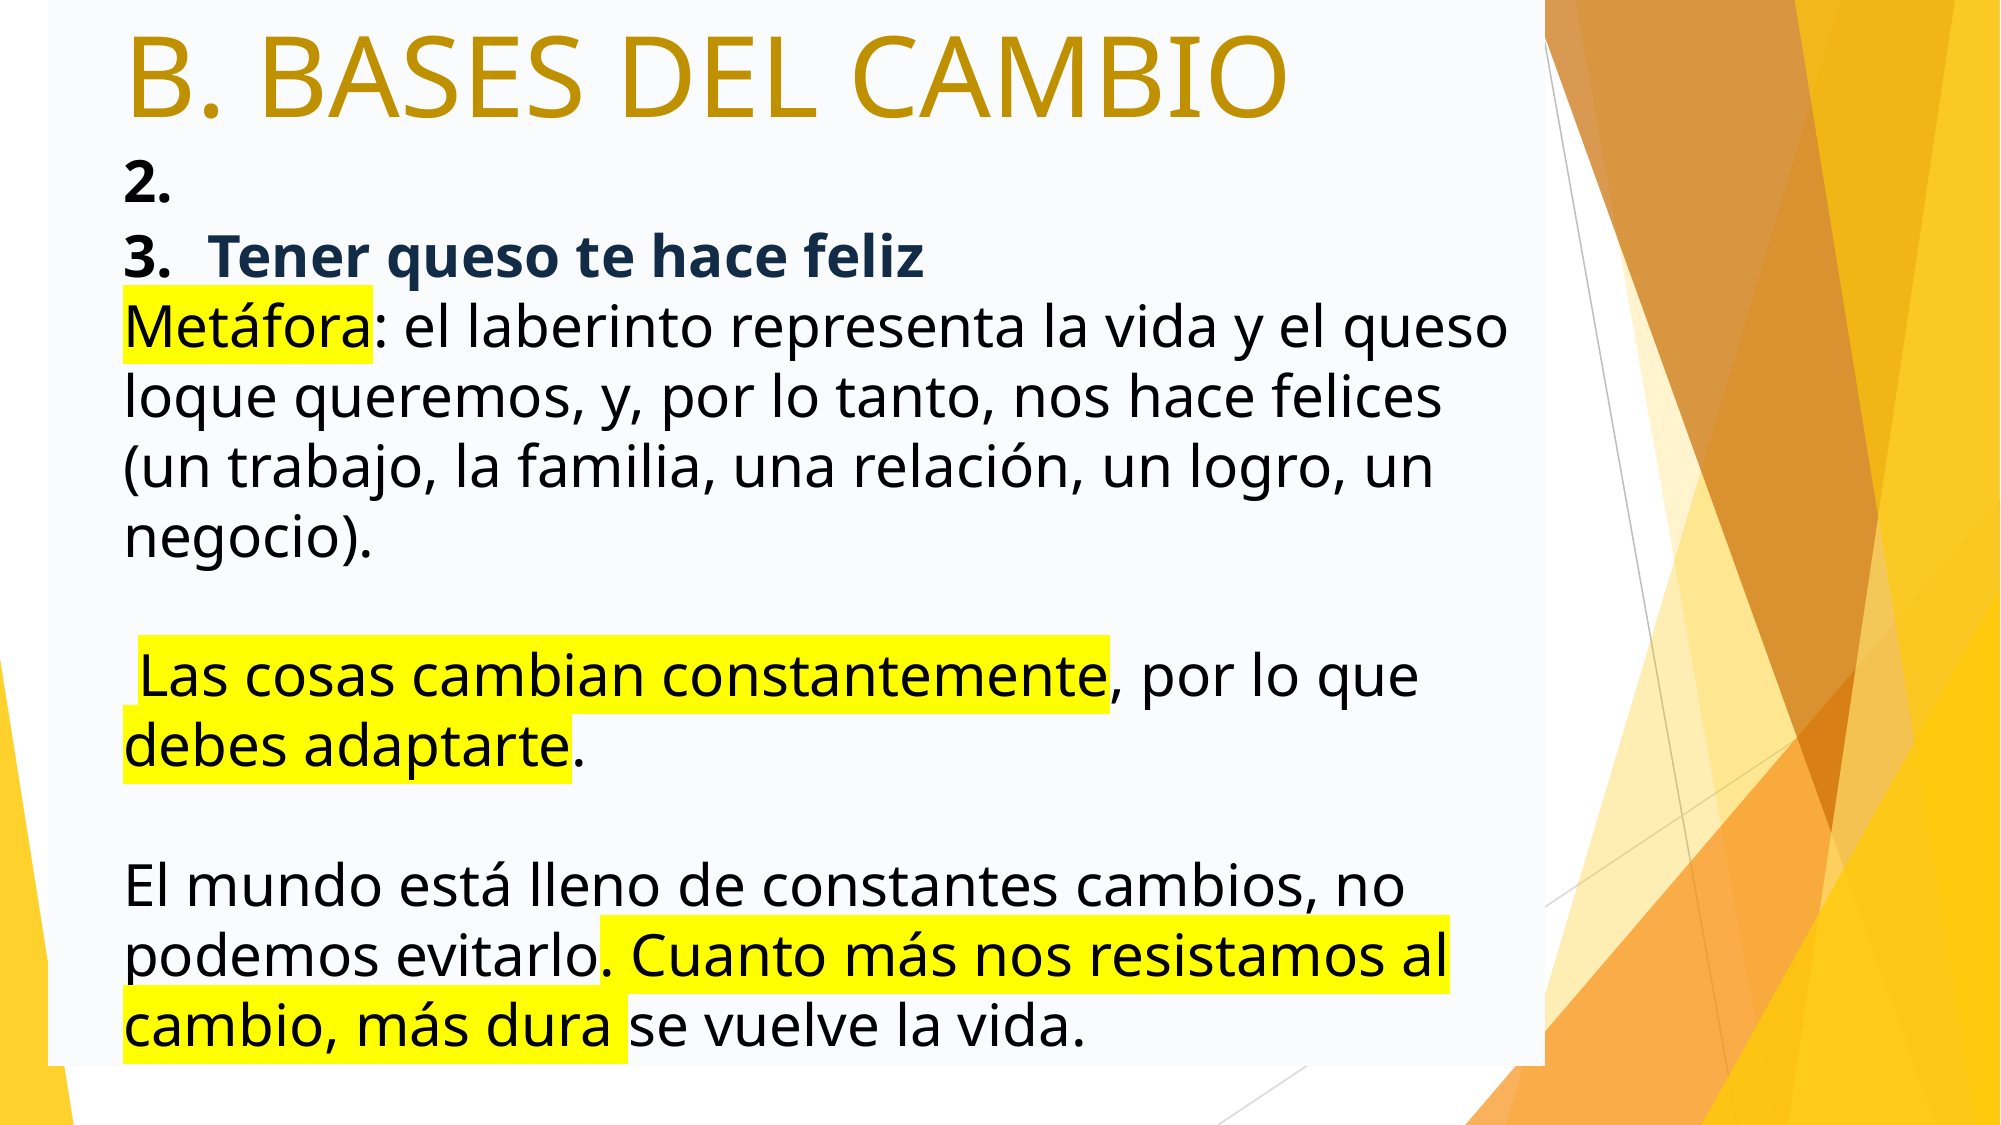

B. BASES DEL CAMBIO
Tener queso te hace feliz
Metáfora: el laberinto representa la vida y el queso loque queremos, y, por lo tanto, nos hace felices (un trabajo, la familia, una relación, un logro, un negocio).
 Las cosas cambian constantemente, por lo que debes adaptarte.
El mundo está lleno de constantes cambios, no podemos evitarlo. Cuanto más nos resistamos al cambio, más dura se vuelve la vida.
Principios para adaptarte a los cambios.
| |
| --- |